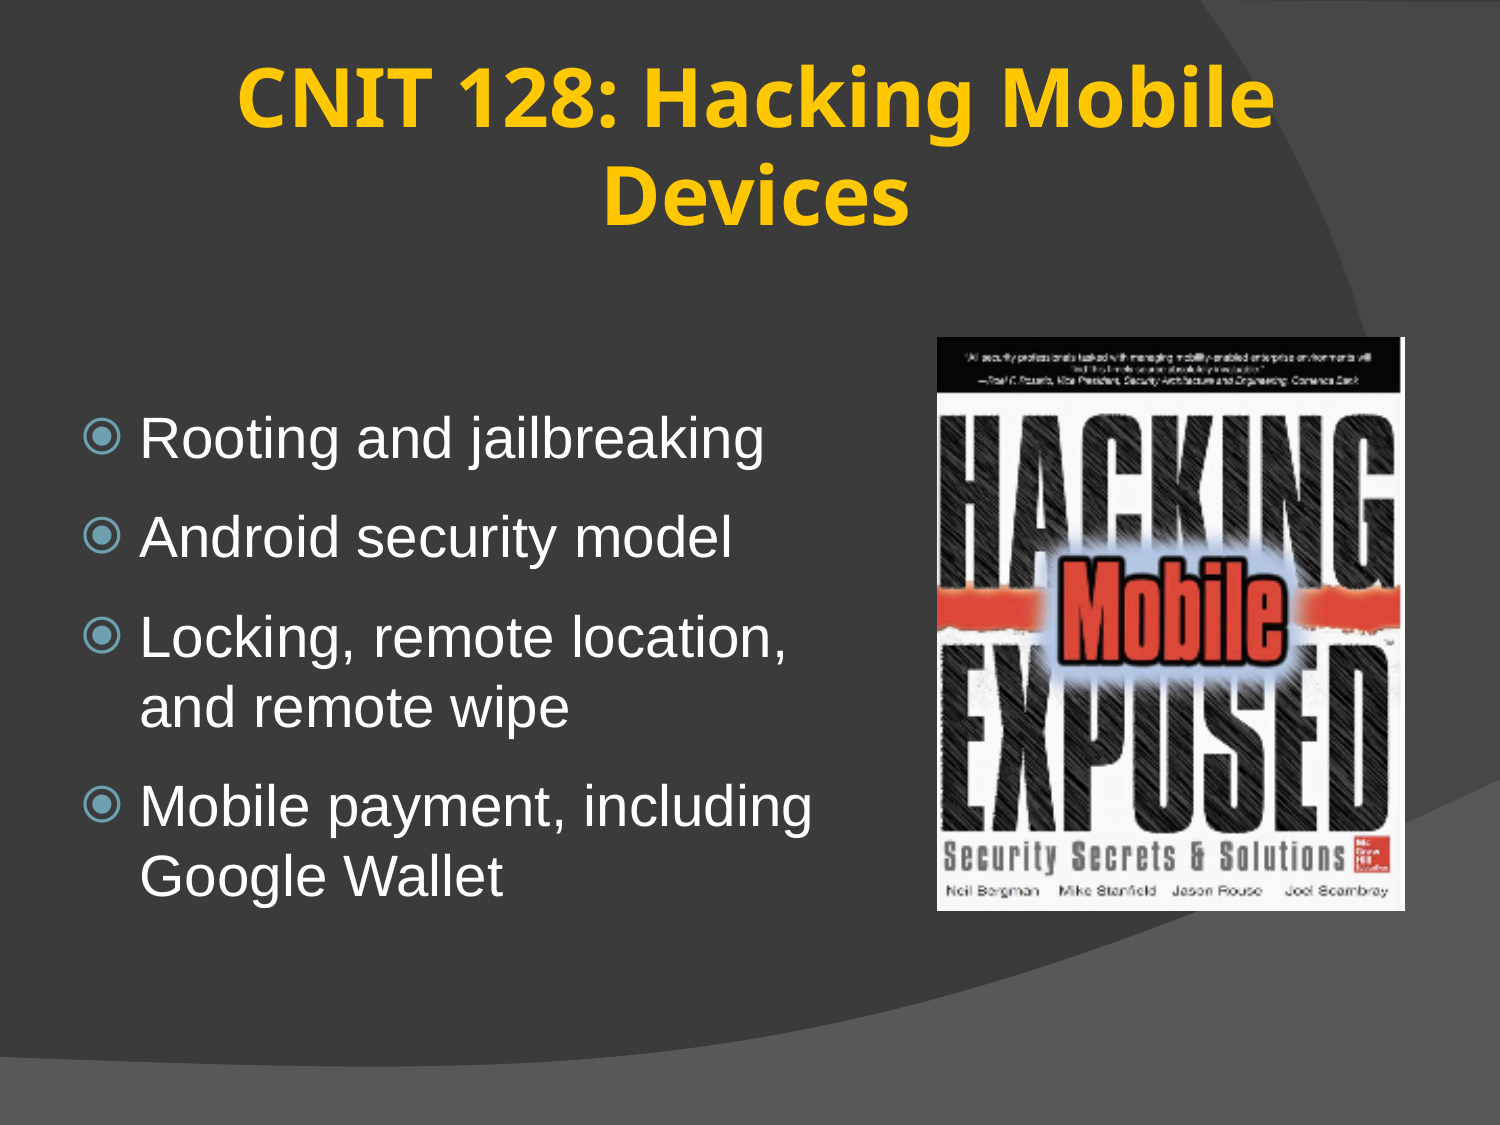

# CNIT 128: Hacking Mobile Devices
Rooting and jailbreaking
Android security model
Locking, remote location, and remote wipe
Mobile payment, including Google Wallet